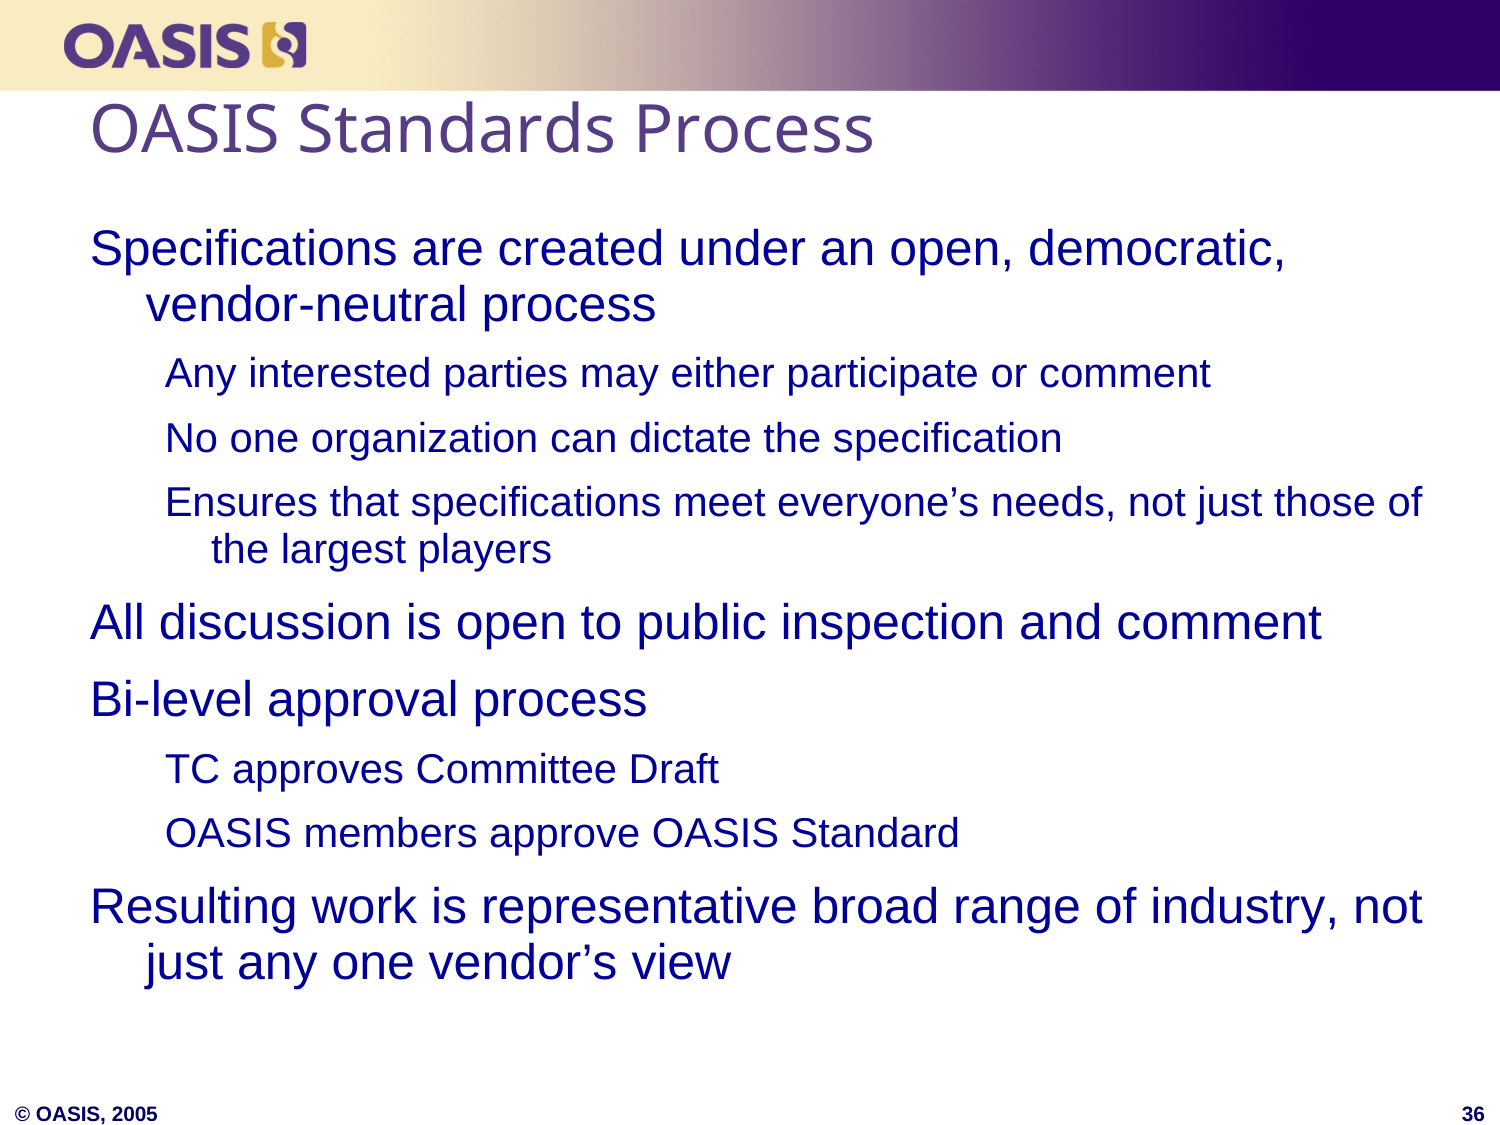

# OASIS Standards Process
Specifications are created under an open, democratic, vendor-neutral process
Any interested parties may either participate or comment
No one organization can dictate the specification
Ensures that specifications meet everyone’s needs, not just those of the largest players
All discussion is open to public inspection and comment
Bi-level approval process
TC approves Committee Draft
OASIS members approve OASIS Standard
Resulting work is representative broad range of industry, not just any one vendor’s view
© OASIS, 2005
36